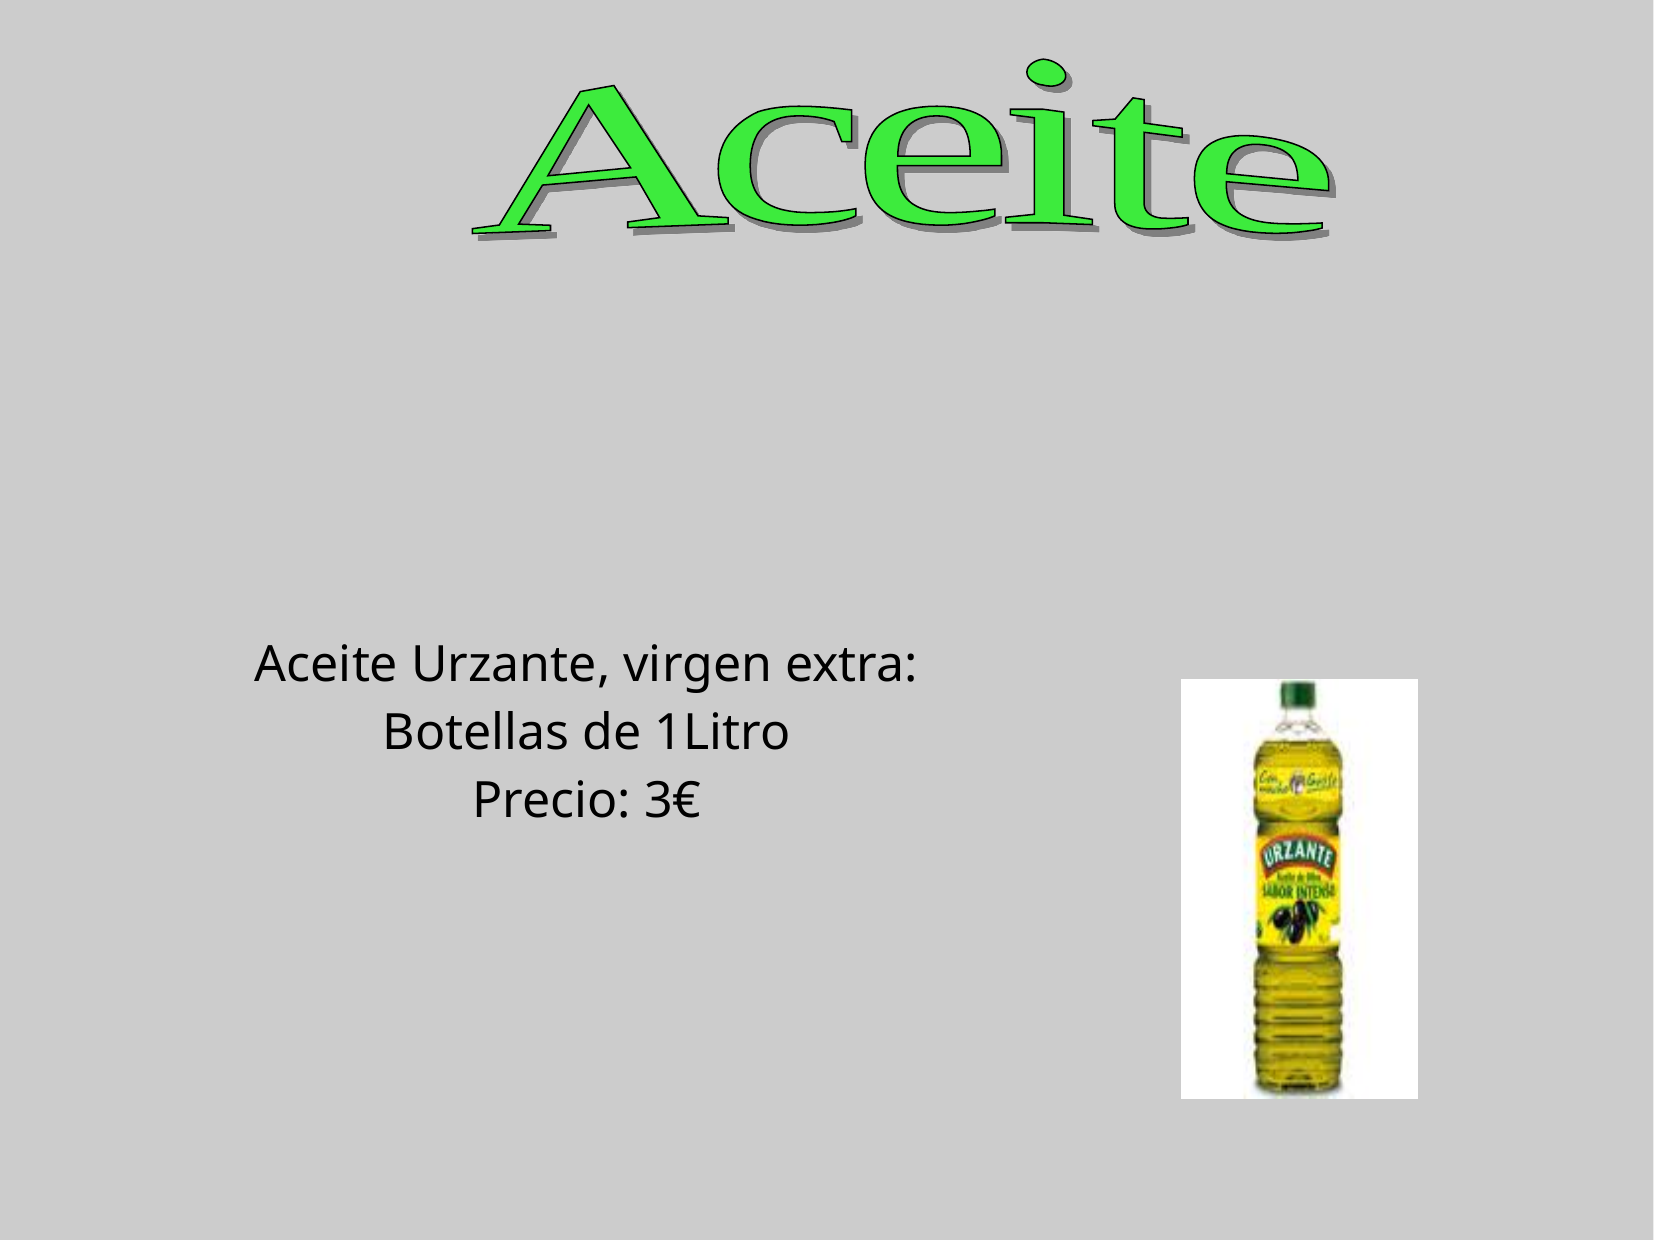

Aceite
Aceite Urzante, virgen extra:
Botellas de 1Litro
Precio: 3€